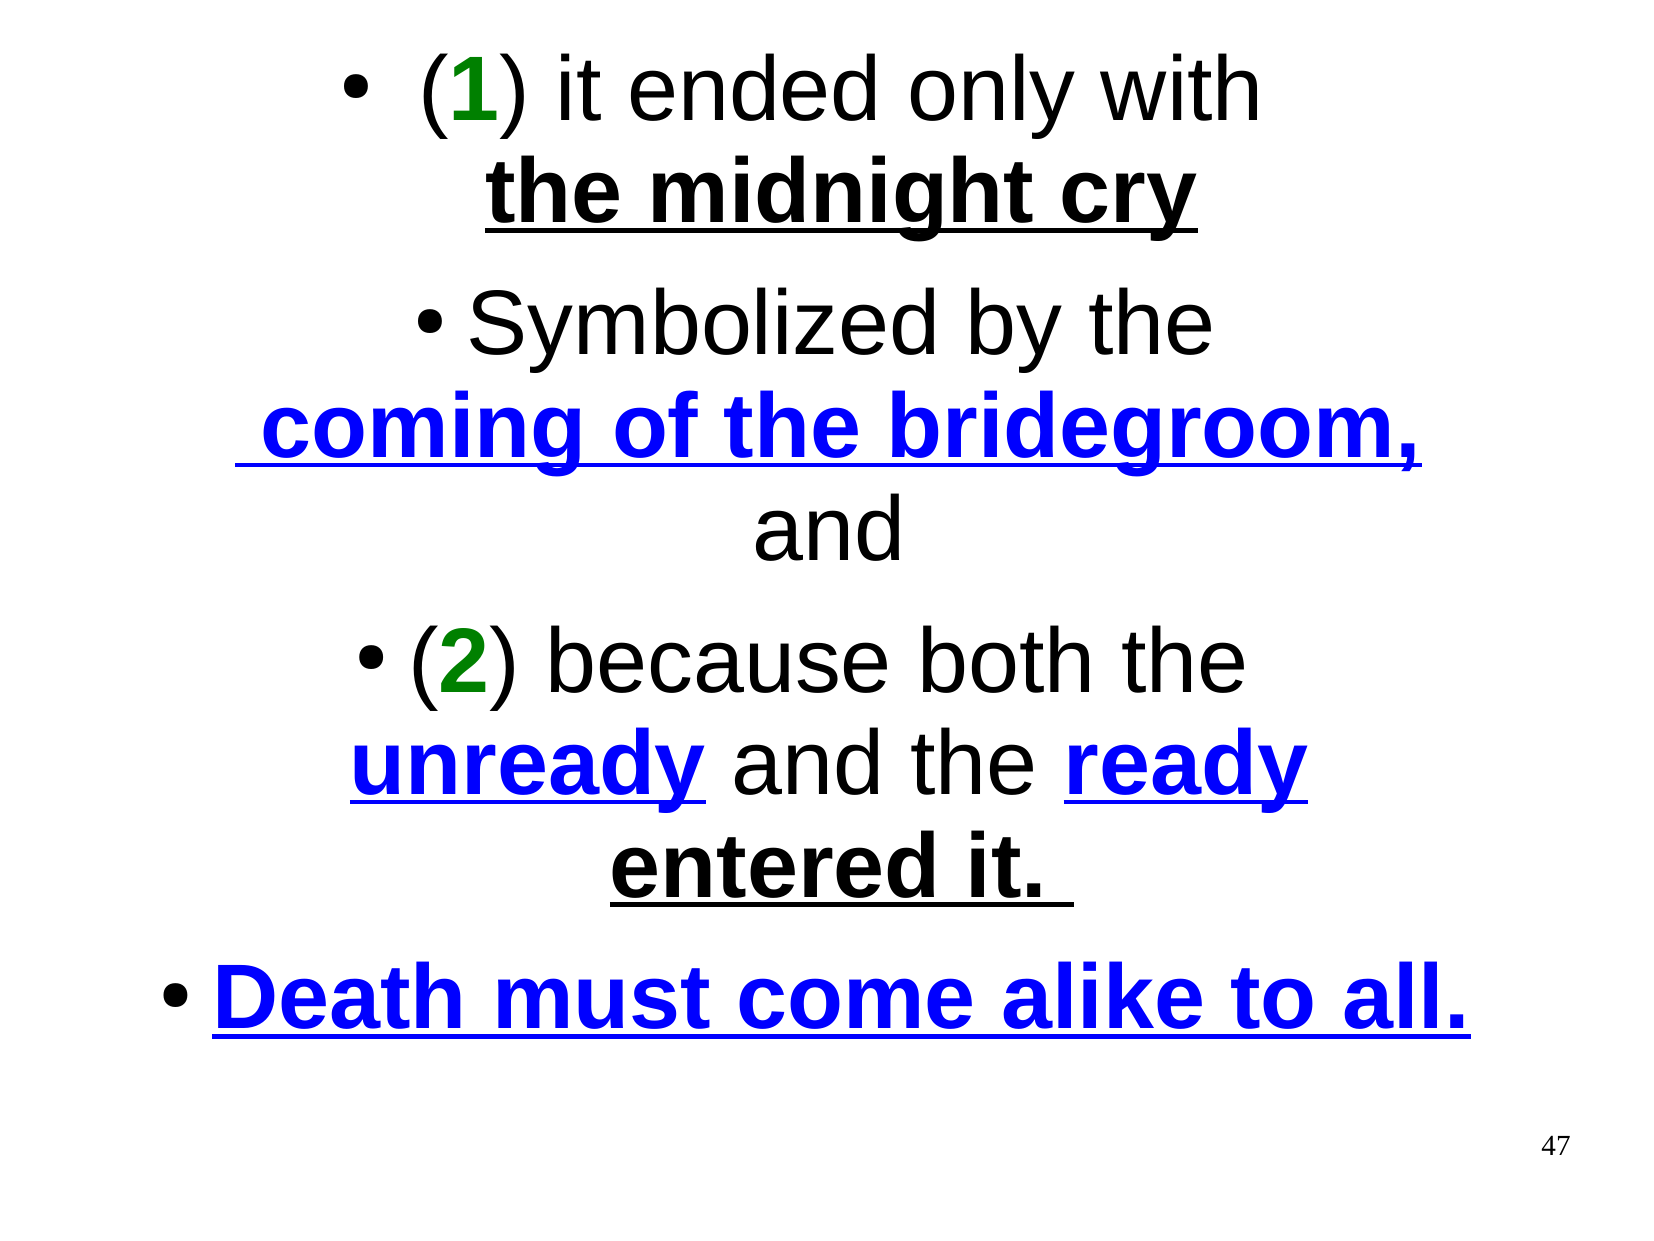

# (1) it ended only with the midnight cry
Symbolized by the
 coming of the bridegroom,
and
(2) because both the
unready and the ready
entered it.
Death must come alike to all.
47